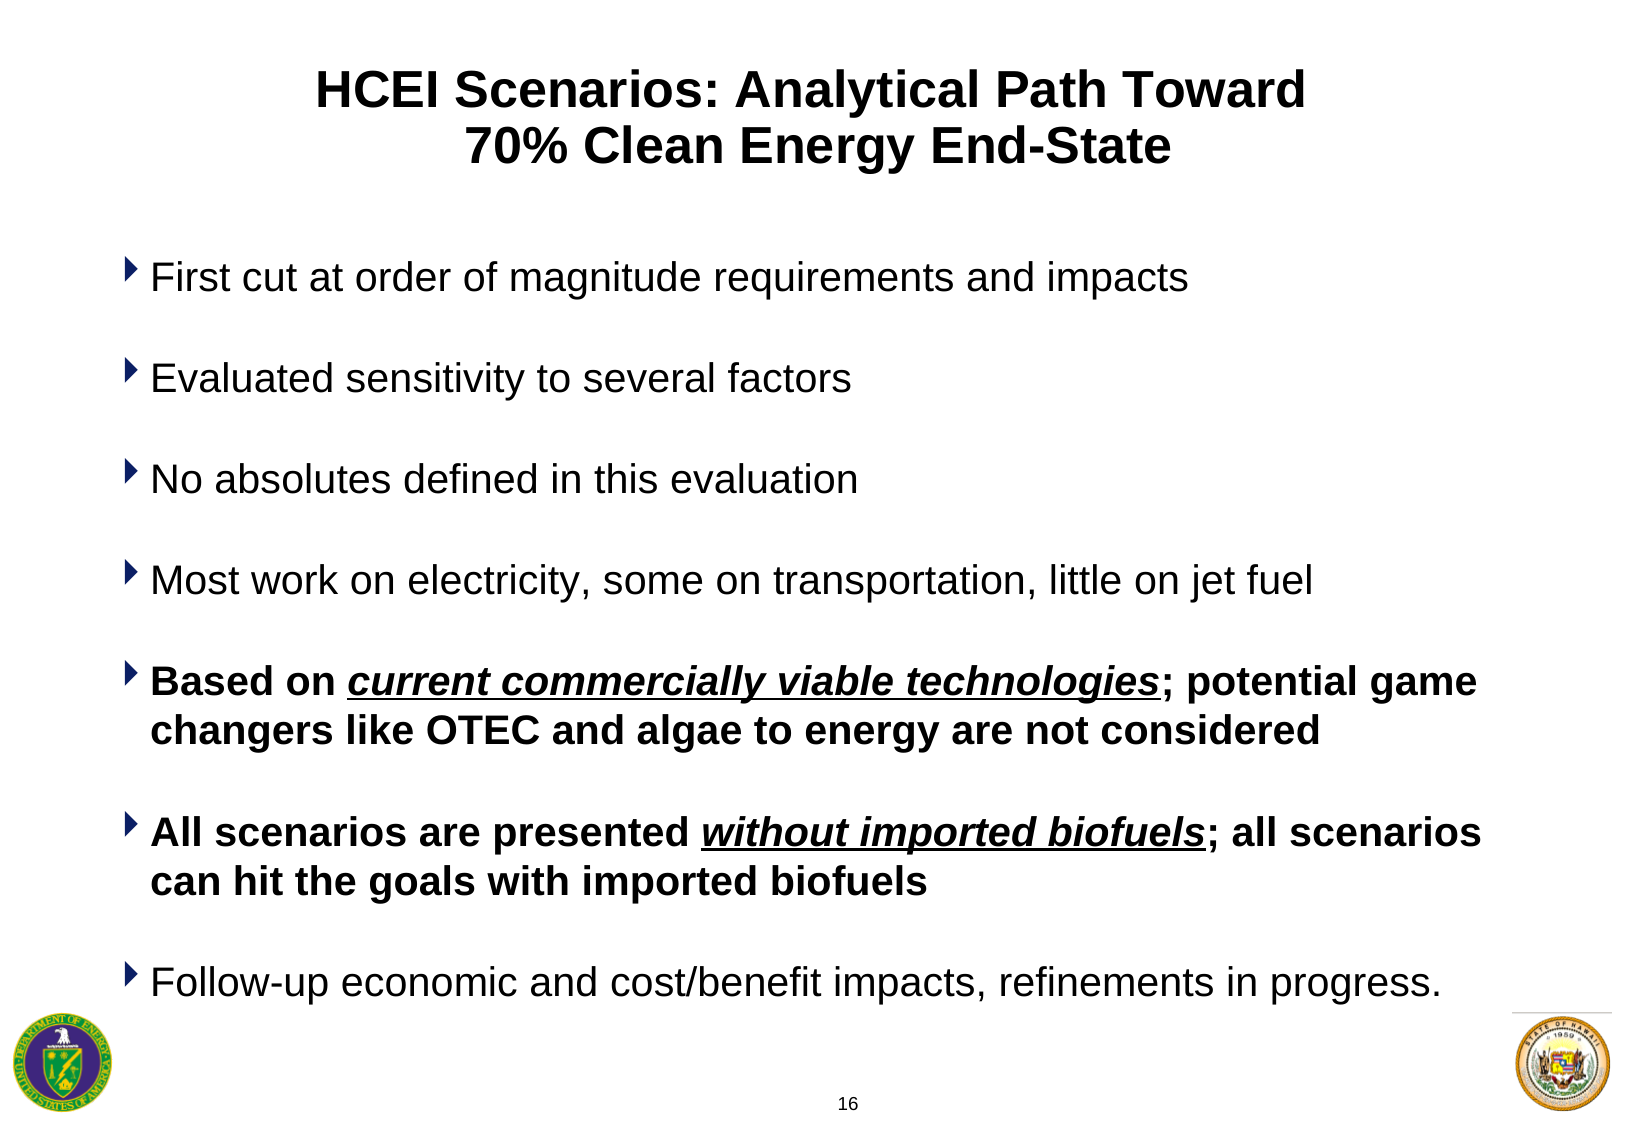

# HCEI Scenarios: Analytical Path Toward 70% Clean Energy End-State
First cut at order of magnitude requirements and impacts
Evaluated sensitivity to several factors
No absolutes defined in this evaluation
Most work on electricity, some on transportation, little on jet fuel
Based on current commercially viable technologies; potential game changers like OTEC and algae to energy are not considered
All scenarios are presented without imported biofuels; all scenarios can hit the goals with imported biofuels
Follow-up economic and cost/benefit impacts, refinements in progress.